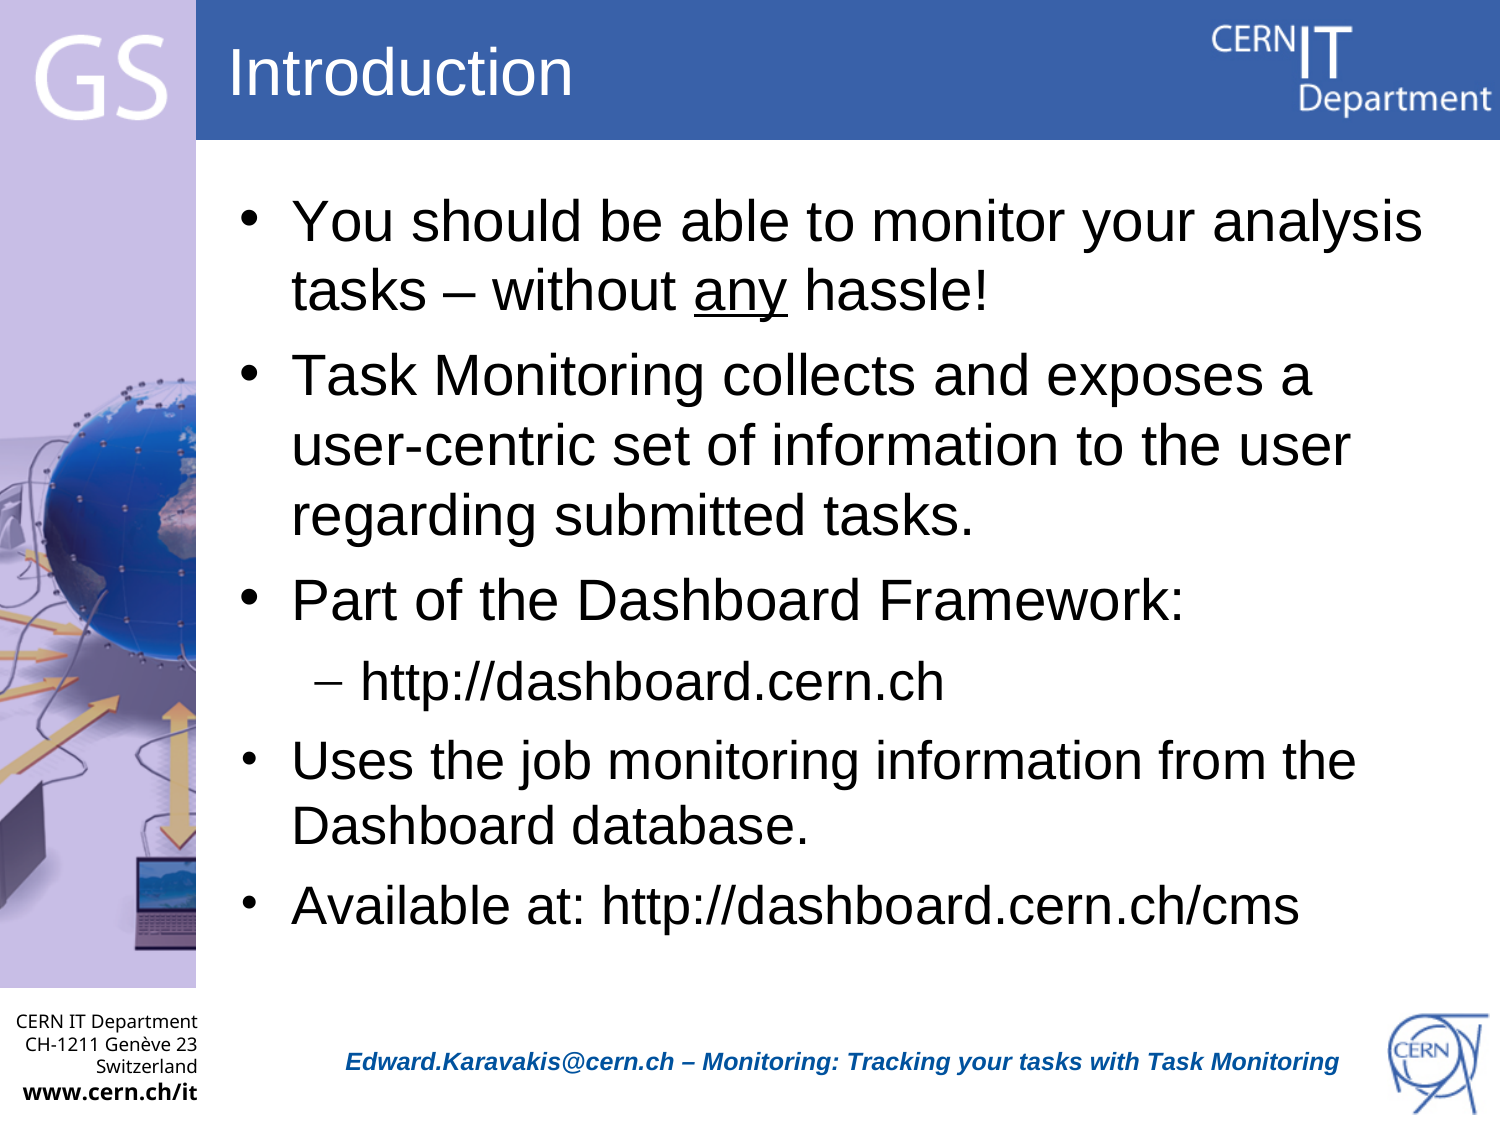

Introduction
You should be able to monitor your analysis tasks – without any hassle!
Task Monitoring collects and exposes a user-centric set of information to the user regarding submitted tasks.
Part of the Dashboard Framework:
http://dashboard.cern.ch
Uses the job monitoring information from the Dashboard database.
Available at: http://dashboard.cern.ch/cms
Edward.Karavakis@cern.ch – Monitoring: Tracking your tasks with Task Monitoring